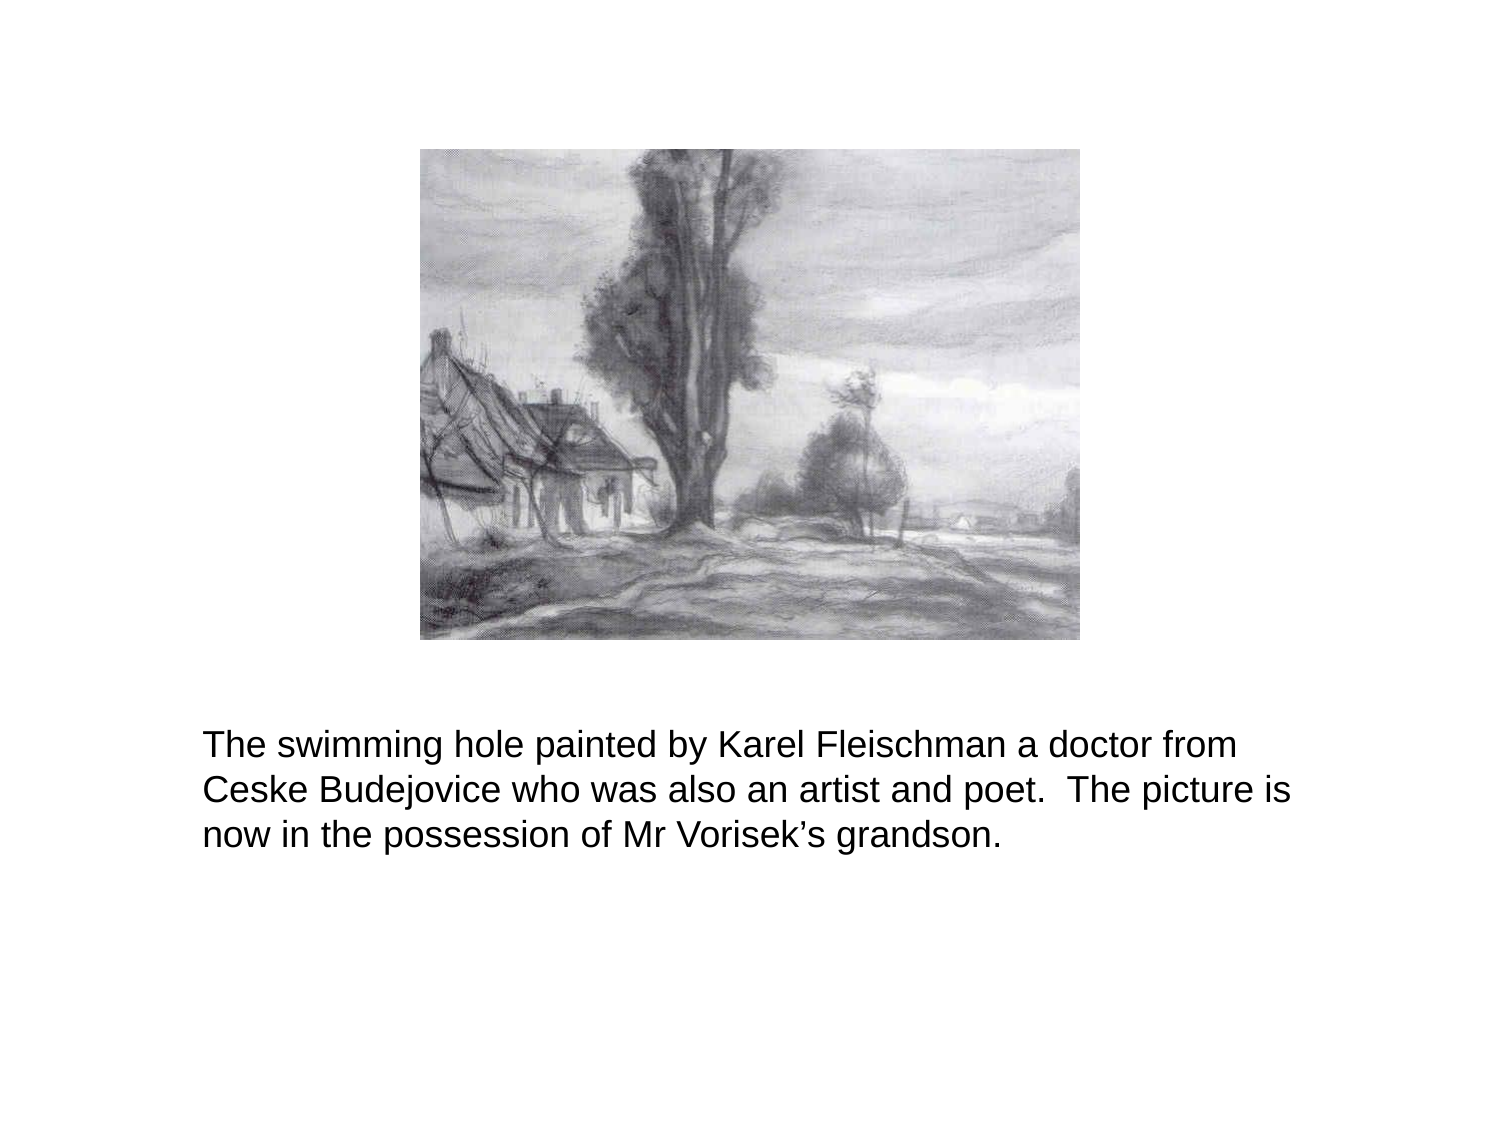

The swimming hole painted by Karel Fleischman a doctor from Ceske Budejovice who was also an artist and poet. The picture is now in the possession of Mr Vorisek’s grandson.